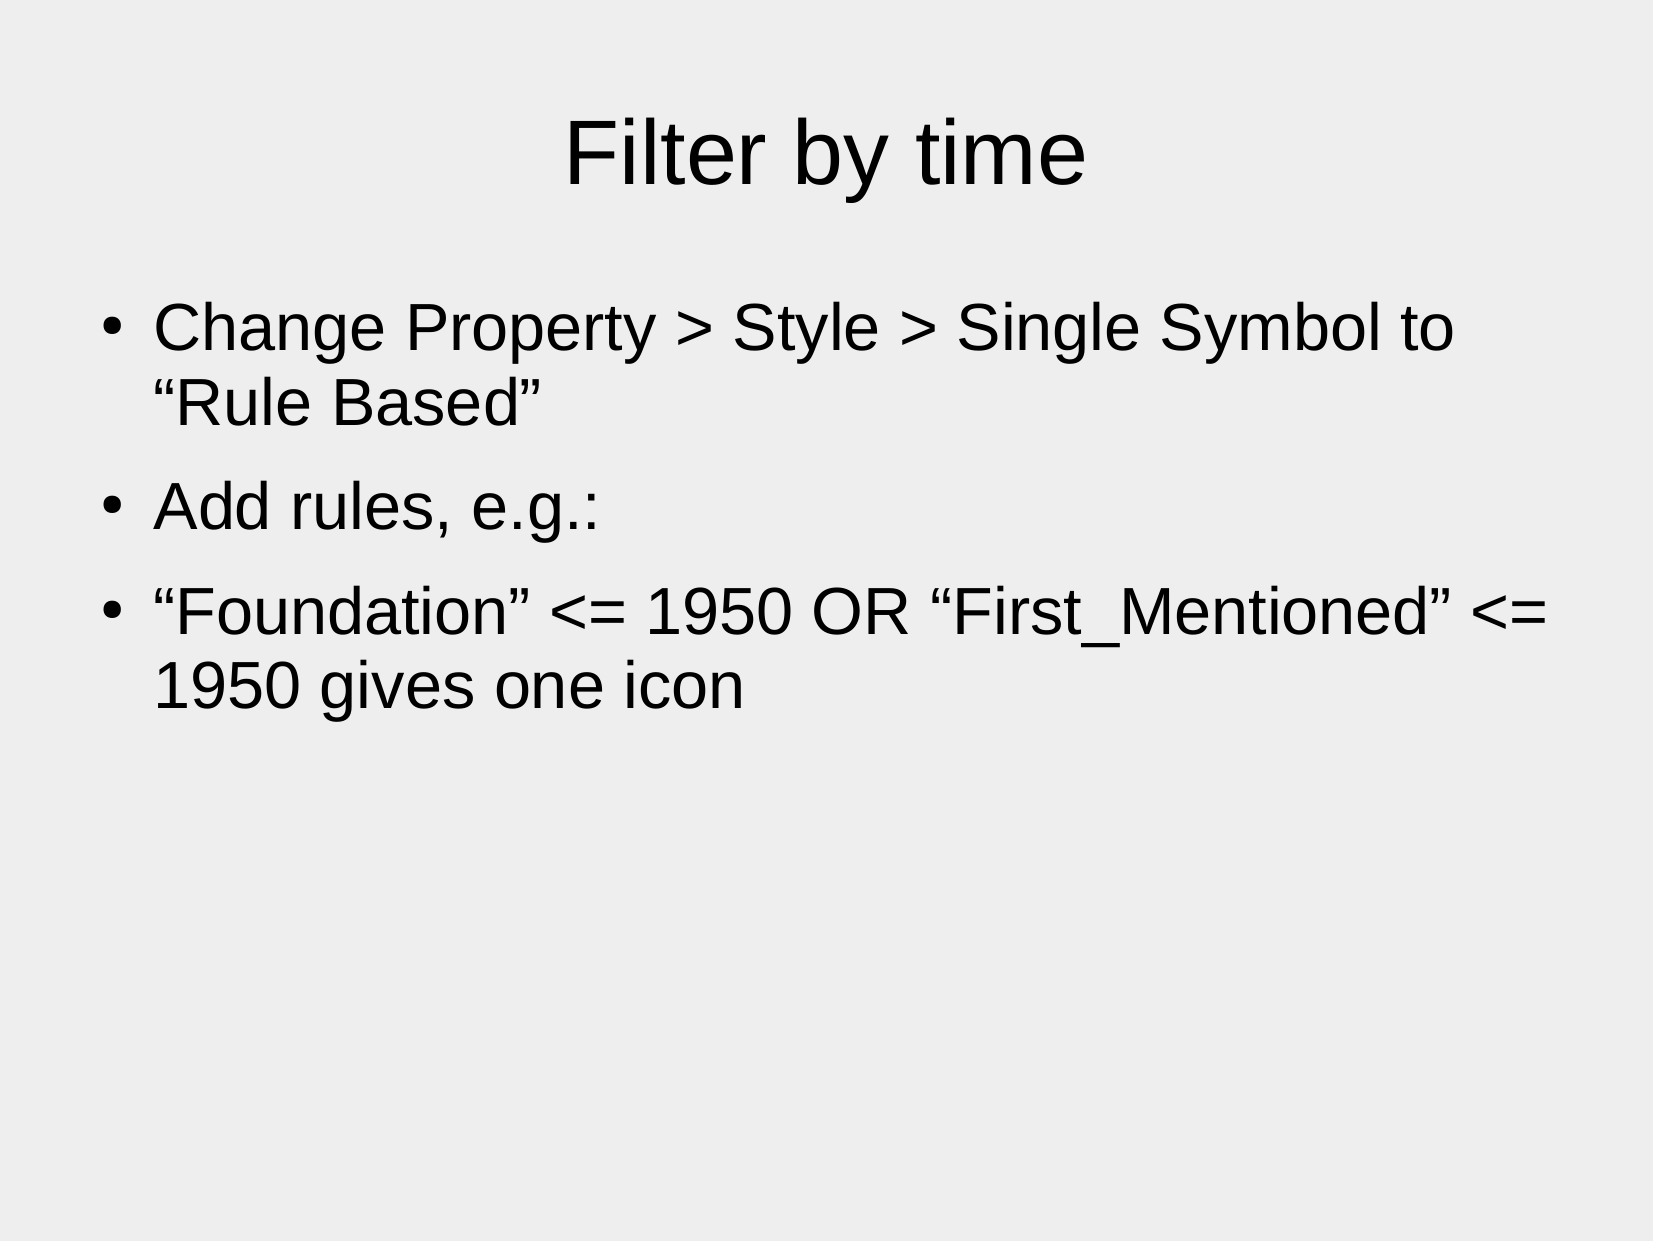

# Filter by time
Change Property > Style > Single Symbol to “Rule Based”
Add rules, e.g.:
“Foundation” <= 1950 OR “First_Mentioned” <= 1950 gives one icon